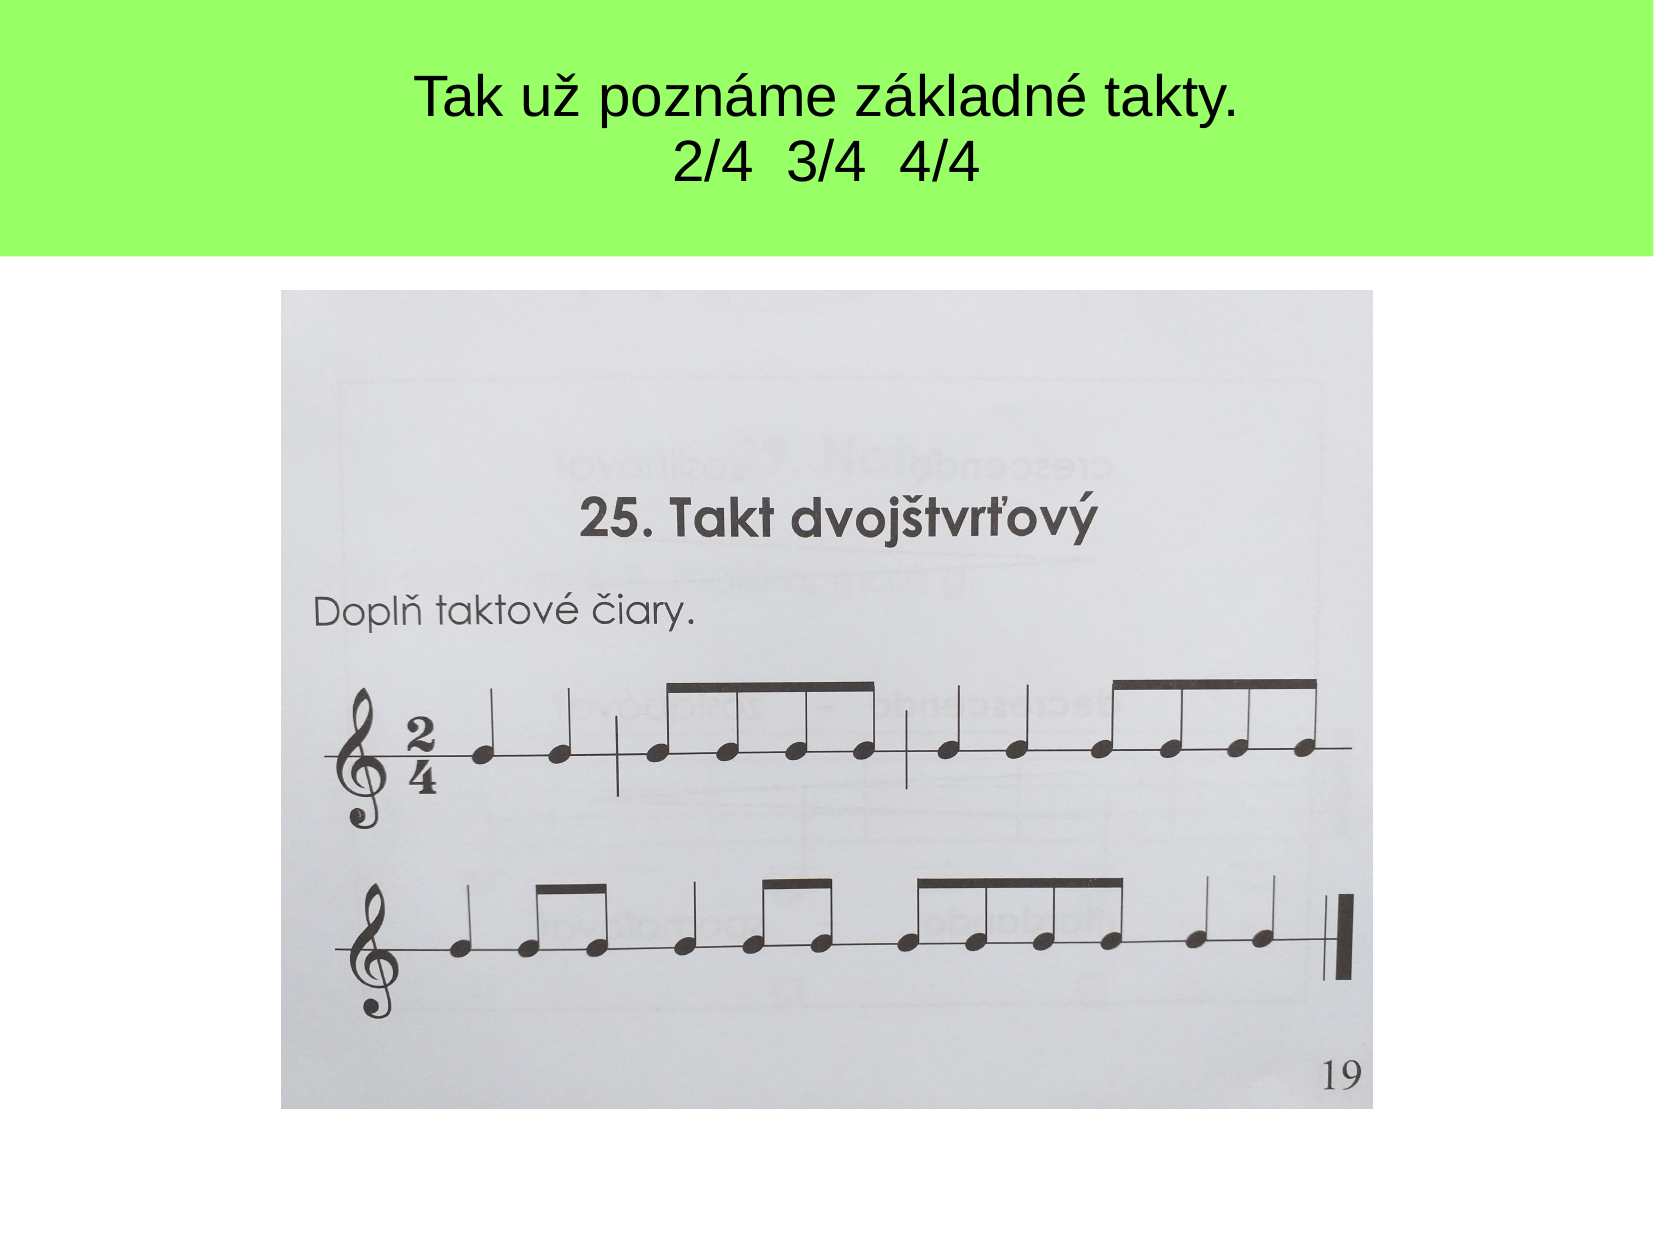

# Tak už poznáme základné takty. 2/4 3/4 4/4